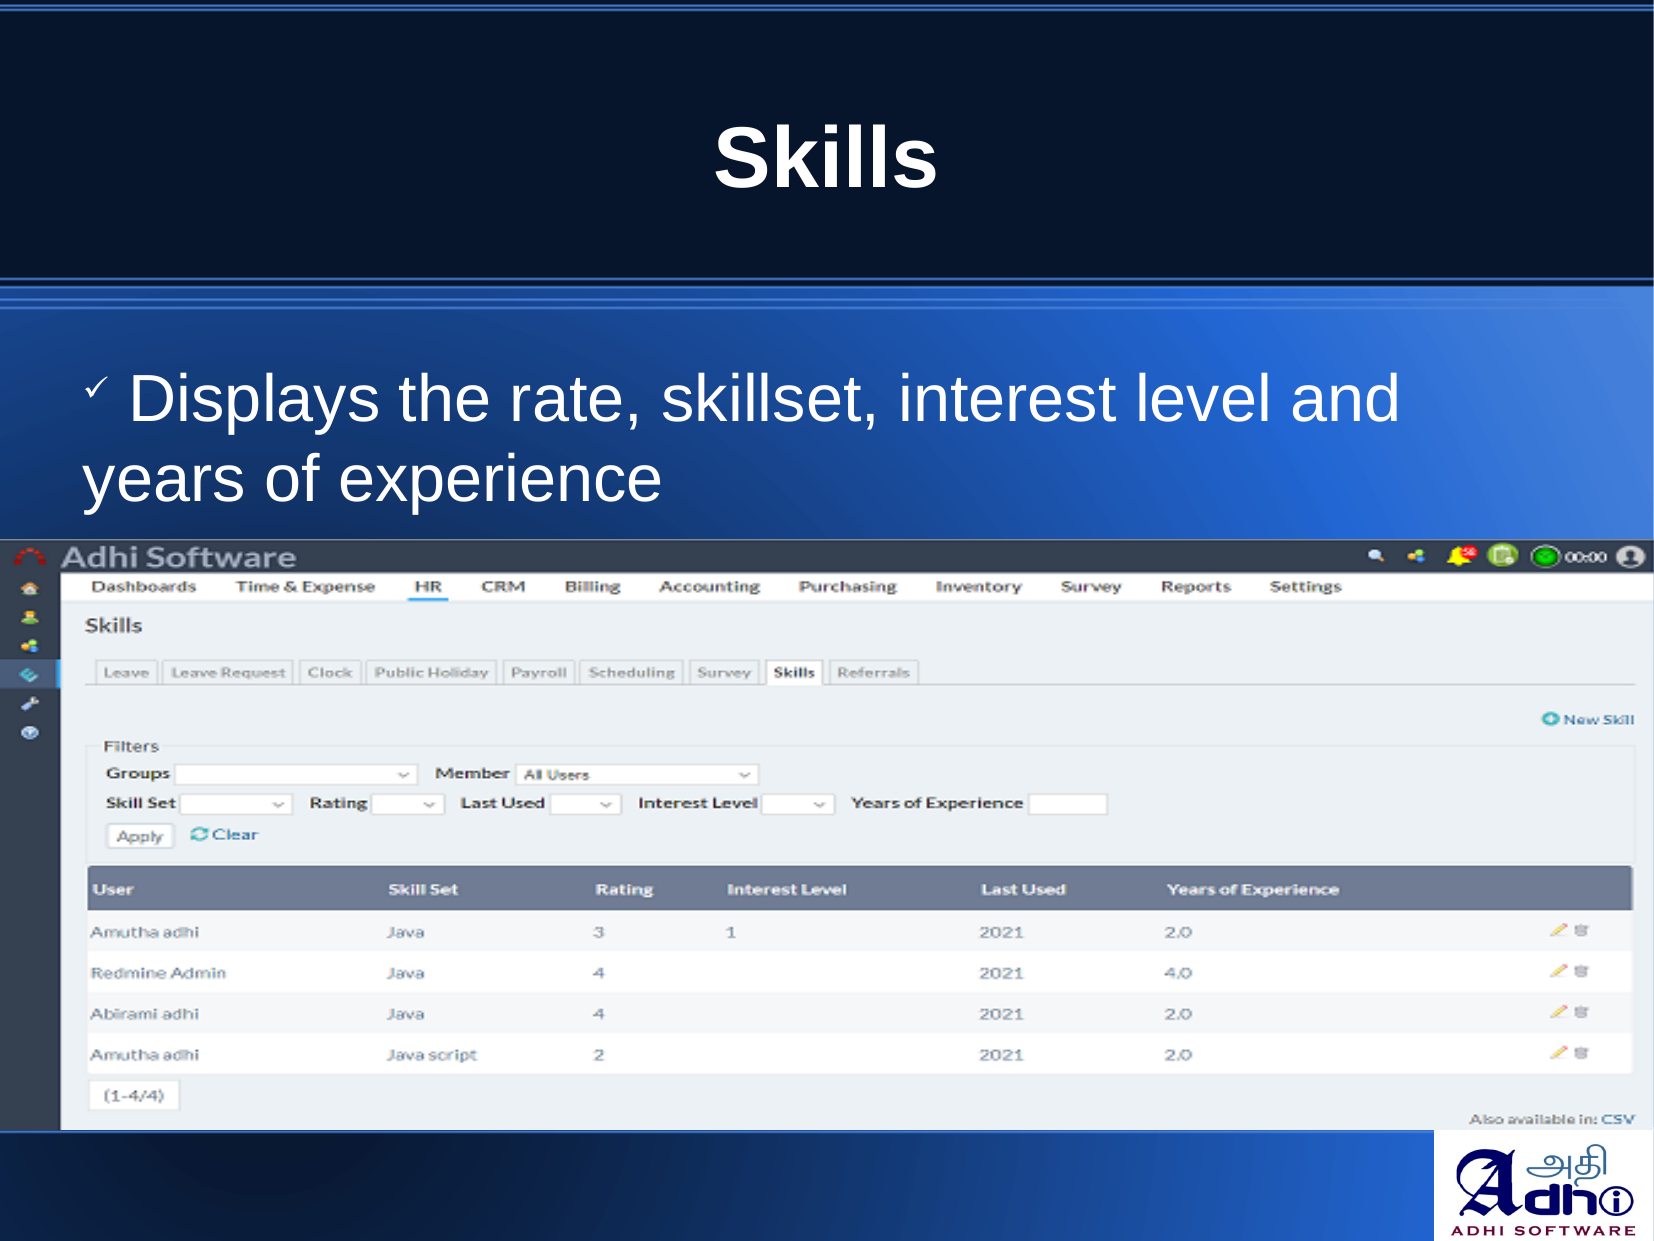

# Skills
 Displays the rate, skillset, interest level and years of experience